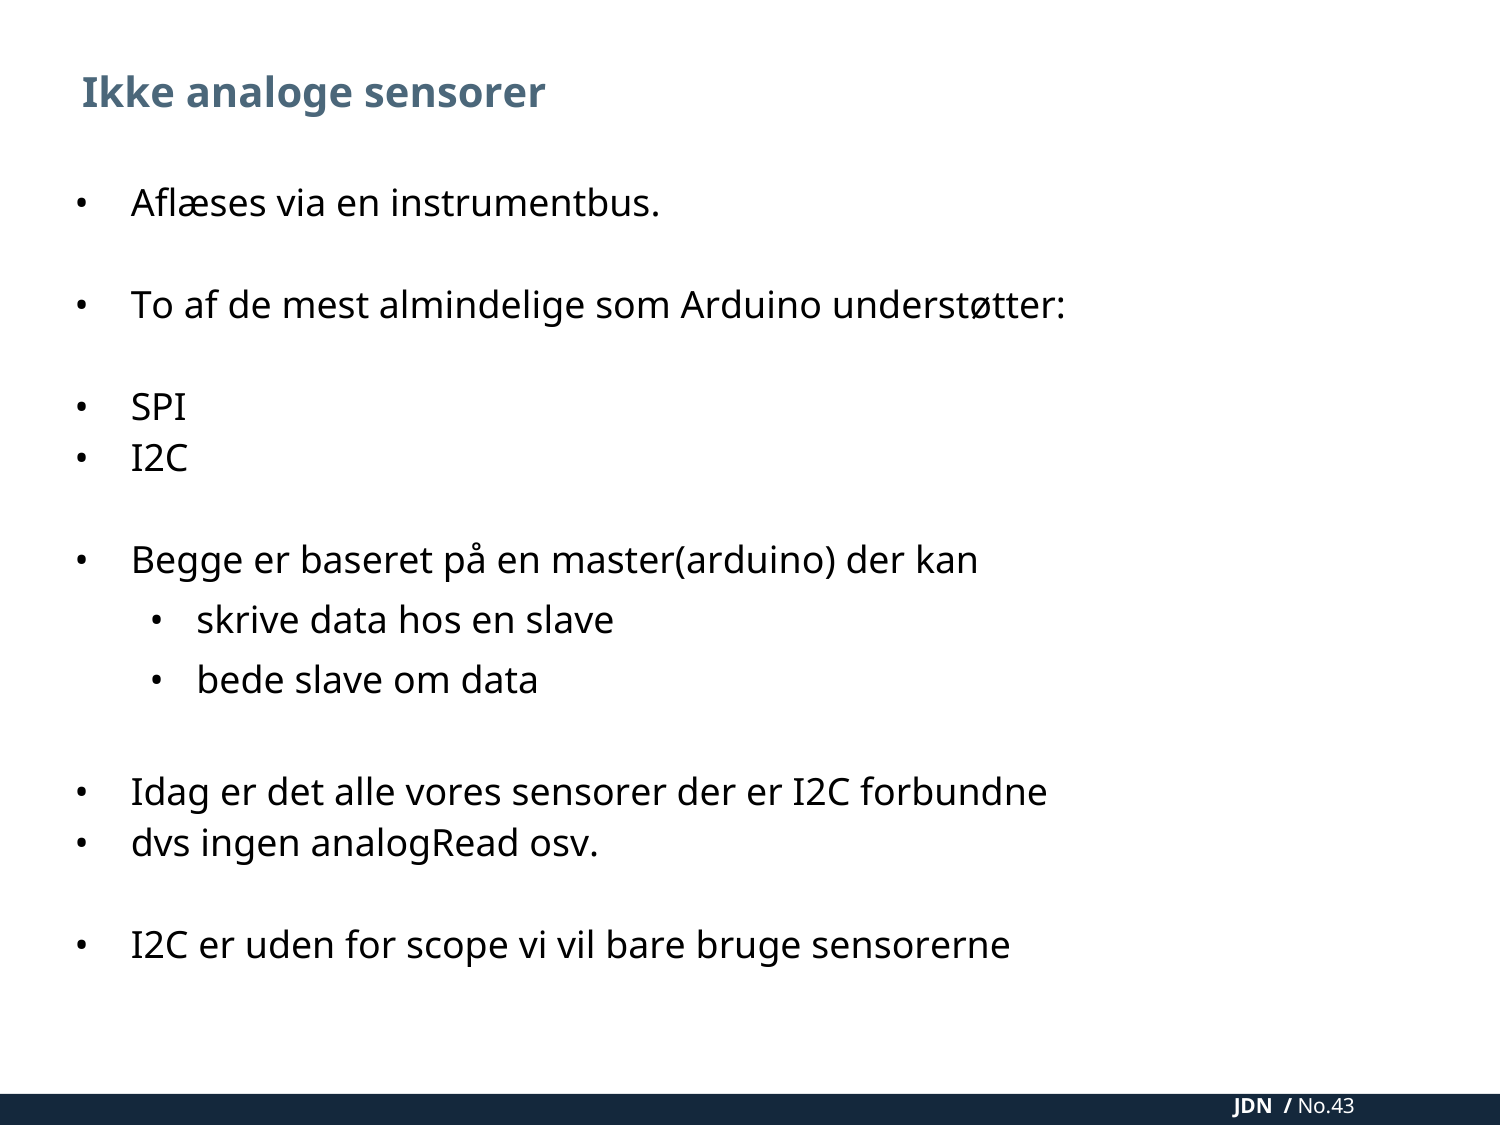

# Ikke analoge sensorer
Aflæses via en instrumentbus.
To af de mest almindelige som Arduino understøtter:
SPI
I2C
Begge er baseret på en master(arduino) der kan
skrive data hos en slave
bede slave om data
Idag er det alle vores sensorer der er I2C forbundne
dvs ingen analogRead osv.
I2C er uden for scope vi vil bare bruge sensorerne